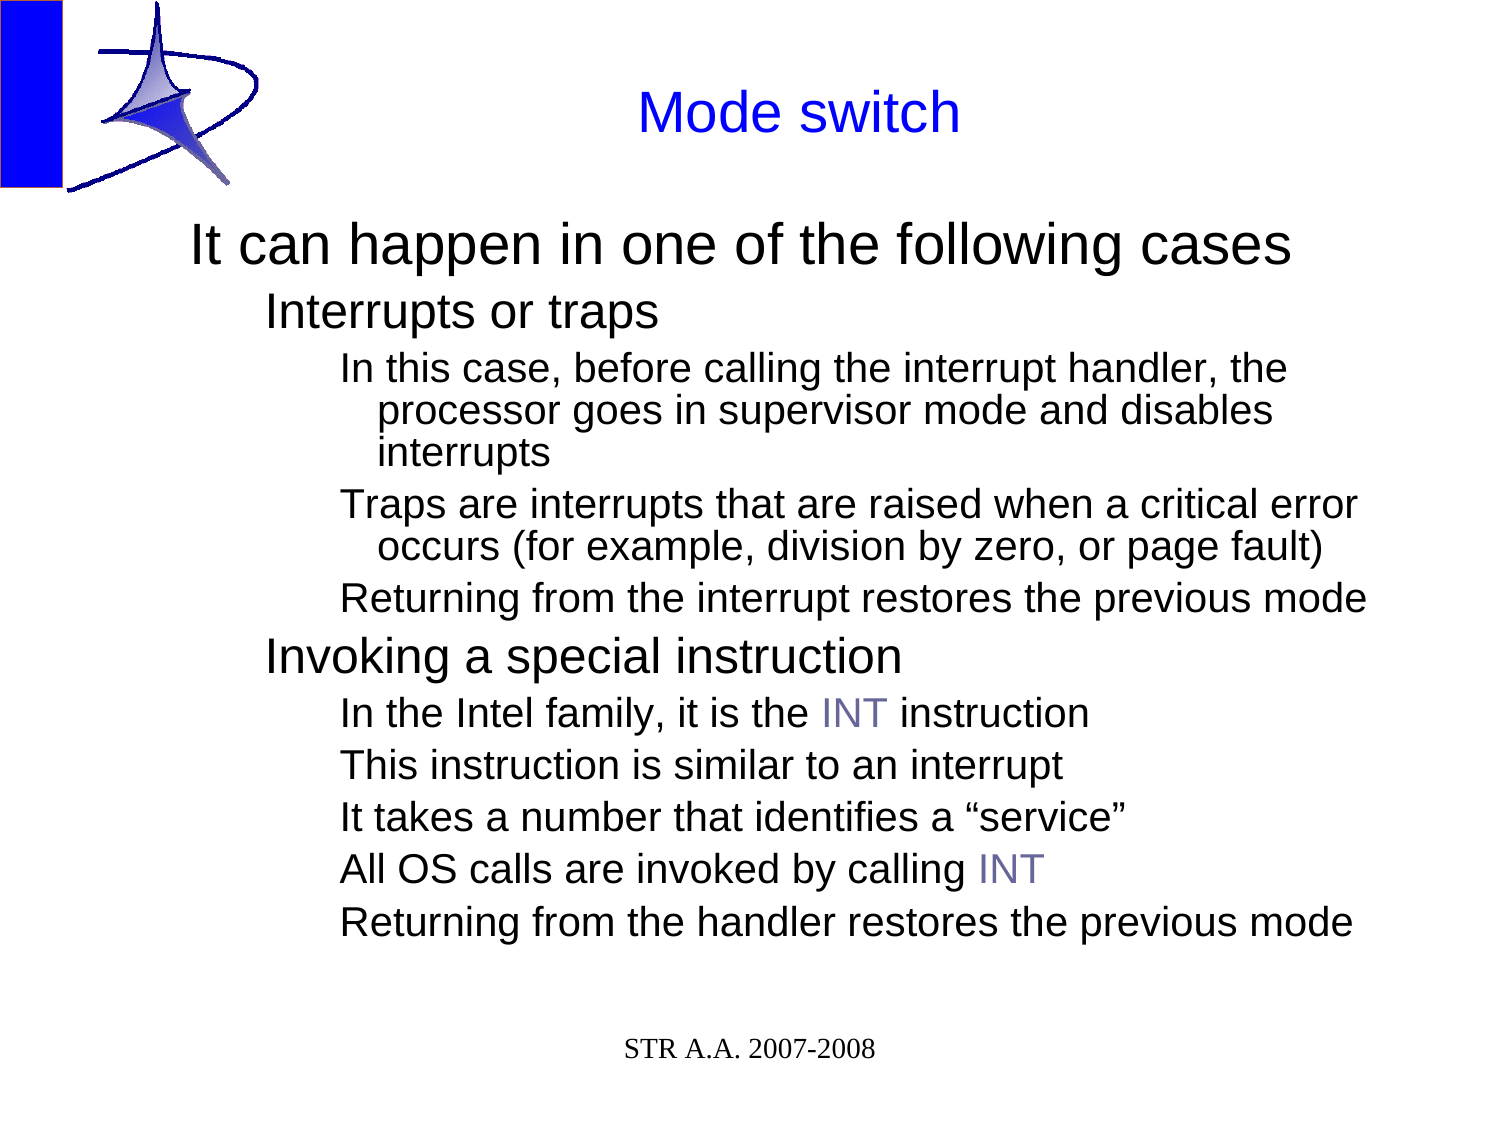

# Mode switch
It can happen in one of the following cases
Interrupts or traps
In this case, before calling the interrupt handler, the processor goes in supervisor mode and disables interrupts
Traps are interrupts that are raised when a critical error occurs (for example, division by zero, or page fault)
Returning from the interrupt restores the previous mode
Invoking a special instruction
In the Intel family, it is the INT instruction
This instruction is similar to an interrupt
It takes a number that identifies a “service”
All OS calls are invoked by calling INT
Returning from the handler restores the previous mode
STR A.A. 2007-2008